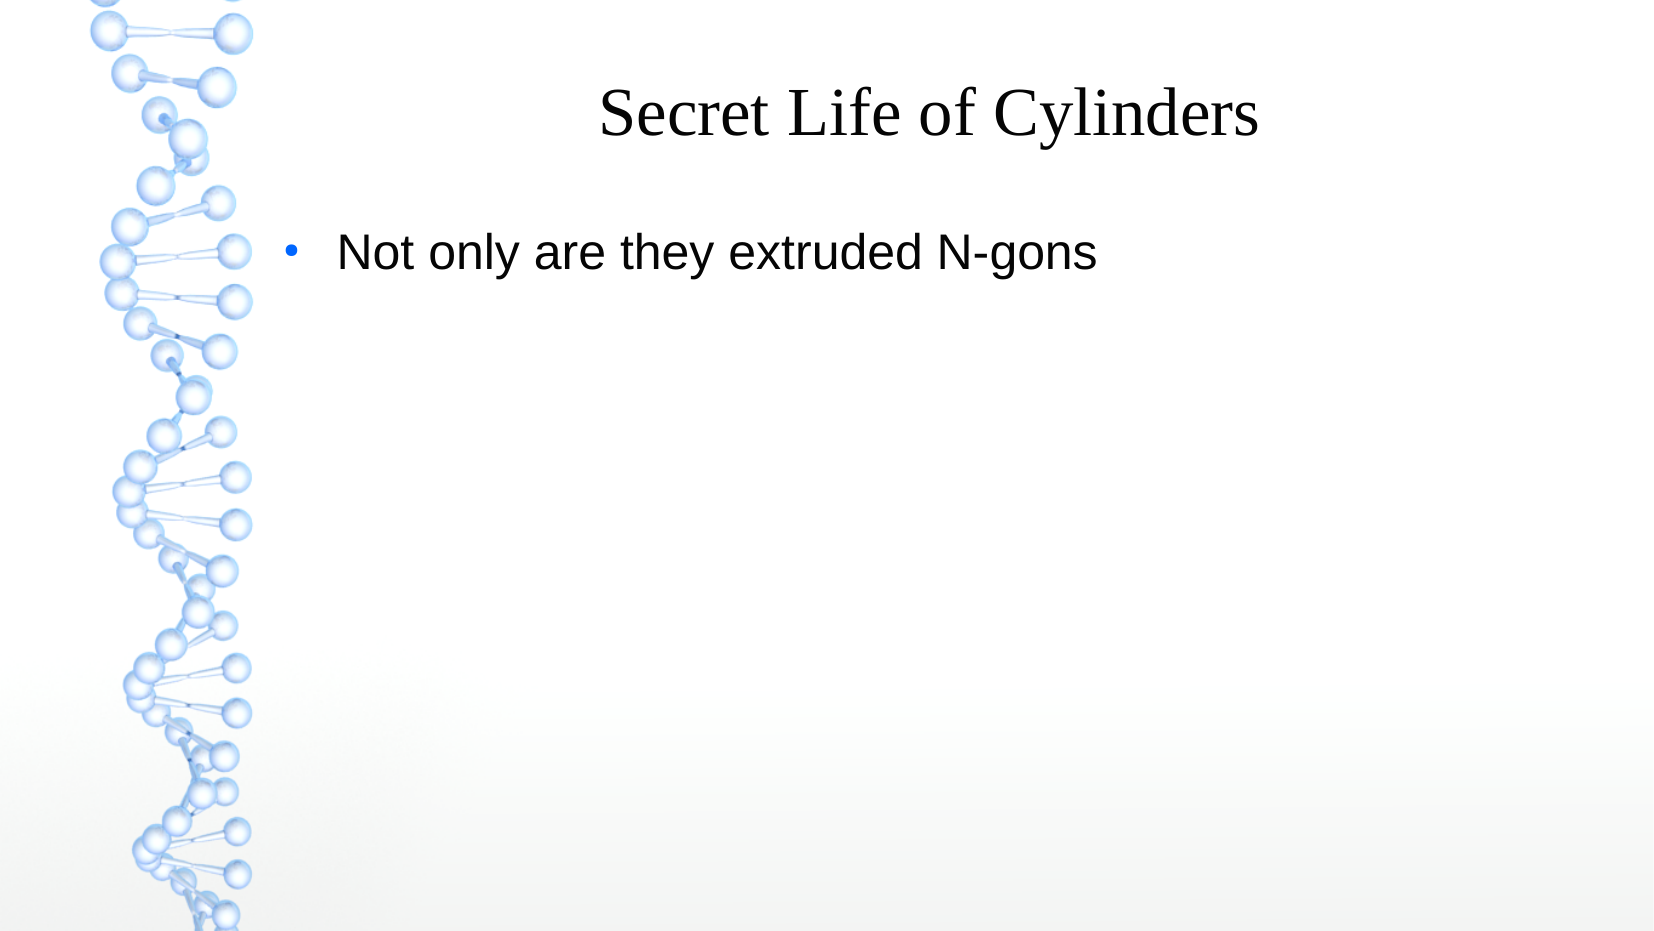

# Secret Life of Cylinders
Not only are they extruded N-gons